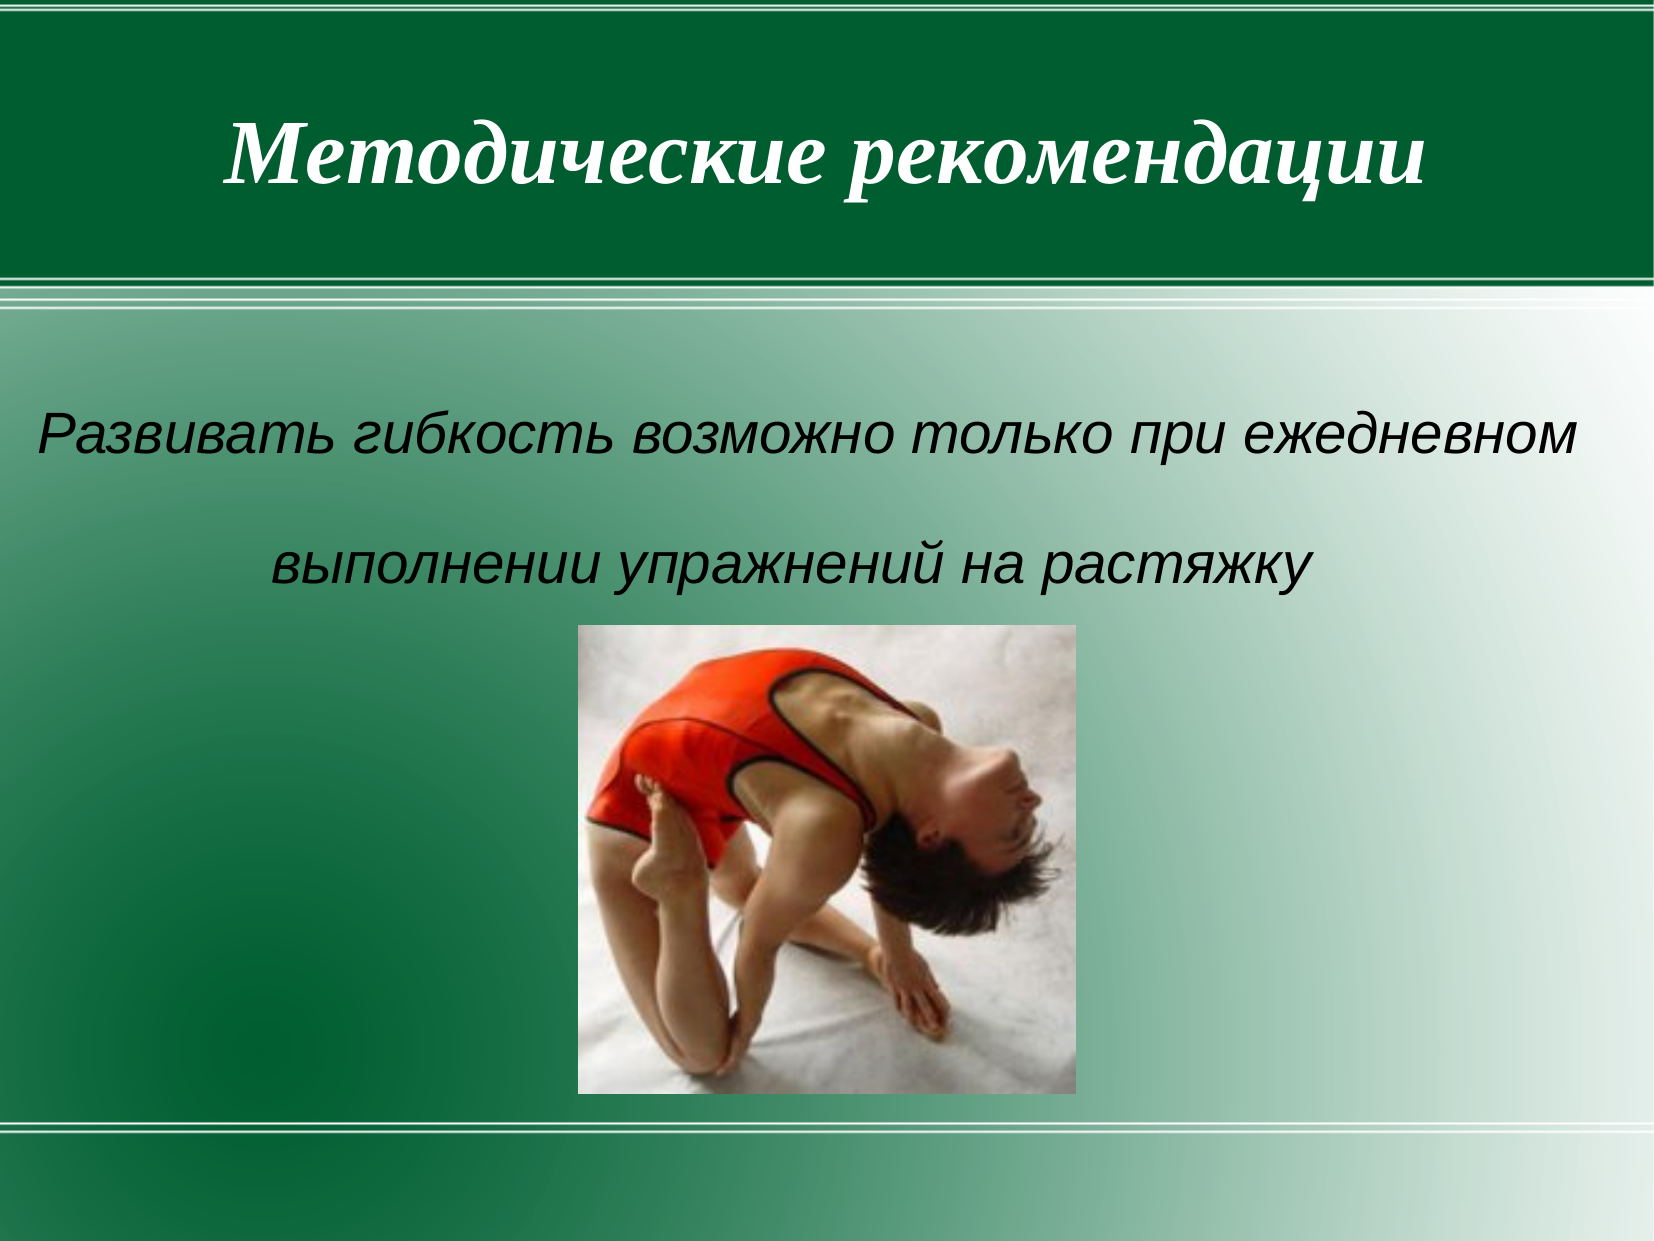

# Методические рекомендации
Развивать гибкость возможно только при ежедневном
выполнении упражнений на растяжку